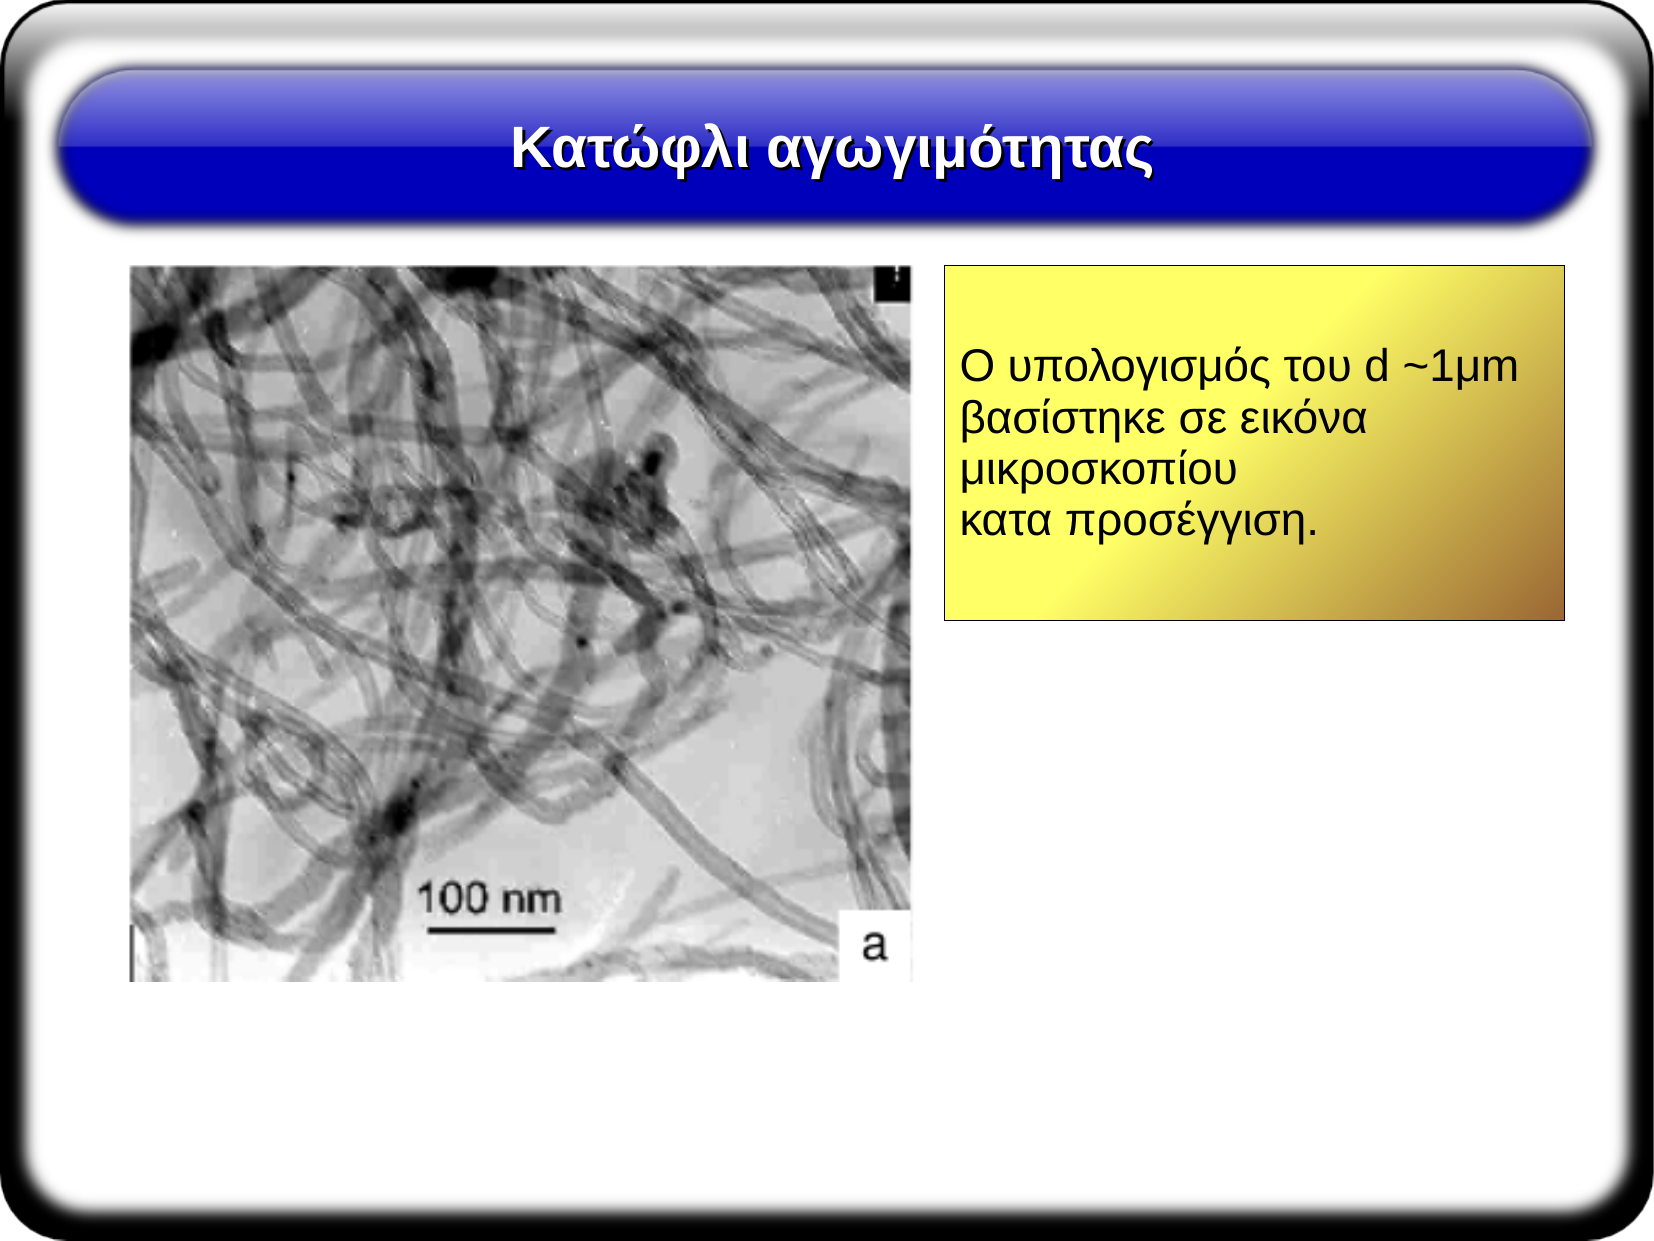

# Κατώφλι αγωγιμότητας
Ο υπολογισμός του d ~1μm
βασίστηκε σε εικόνα
μικροσκοπίου
κατα προσέγγιση.